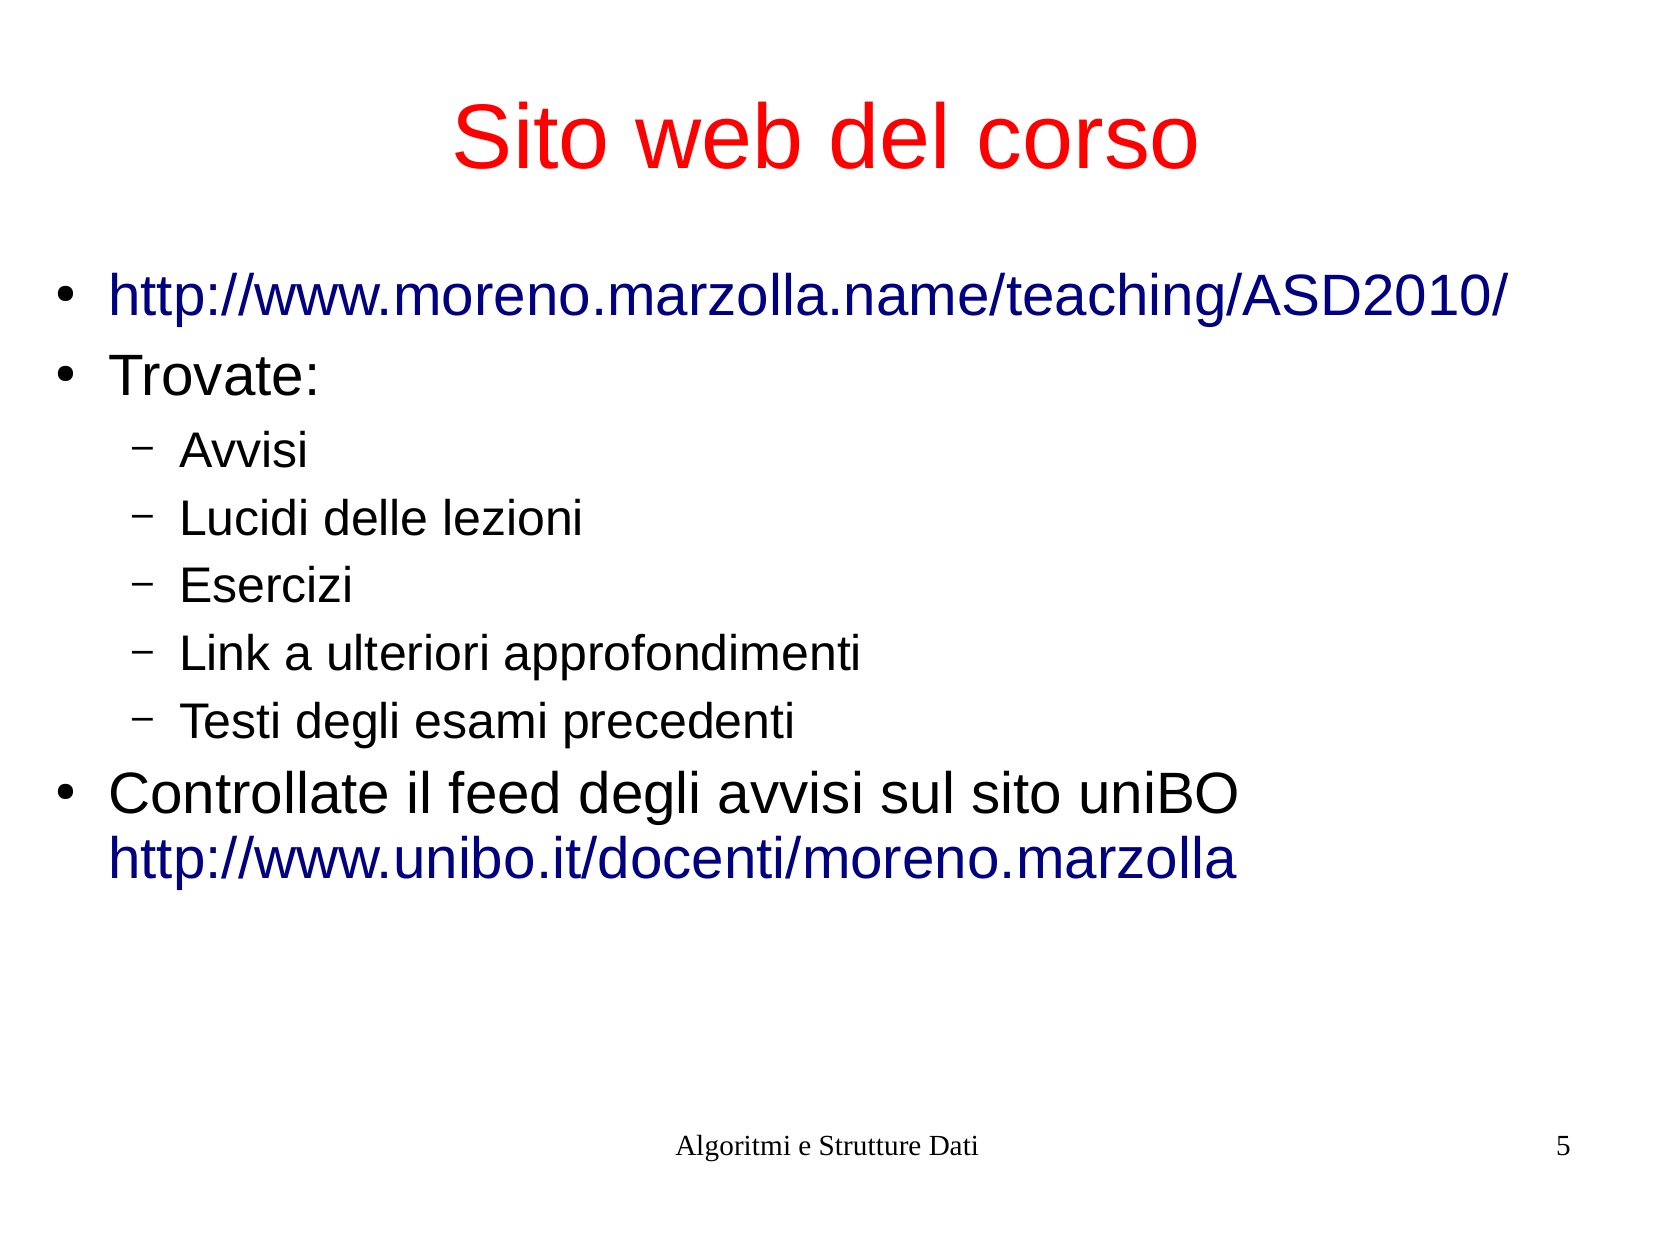

# Sito web del corso
http://www.moreno.marzolla.name/teaching/ASD2010/
Trovate:
Avvisi
Lucidi delle lezioni
Esercizi
Link a ulteriori approfondimenti
Testi degli esami precedenti
Controllate il feed degli avvisi sul sito uniBO http://www.unibo.it/docenti/moreno.marzolla
Algoritmi e Strutture Dati
5